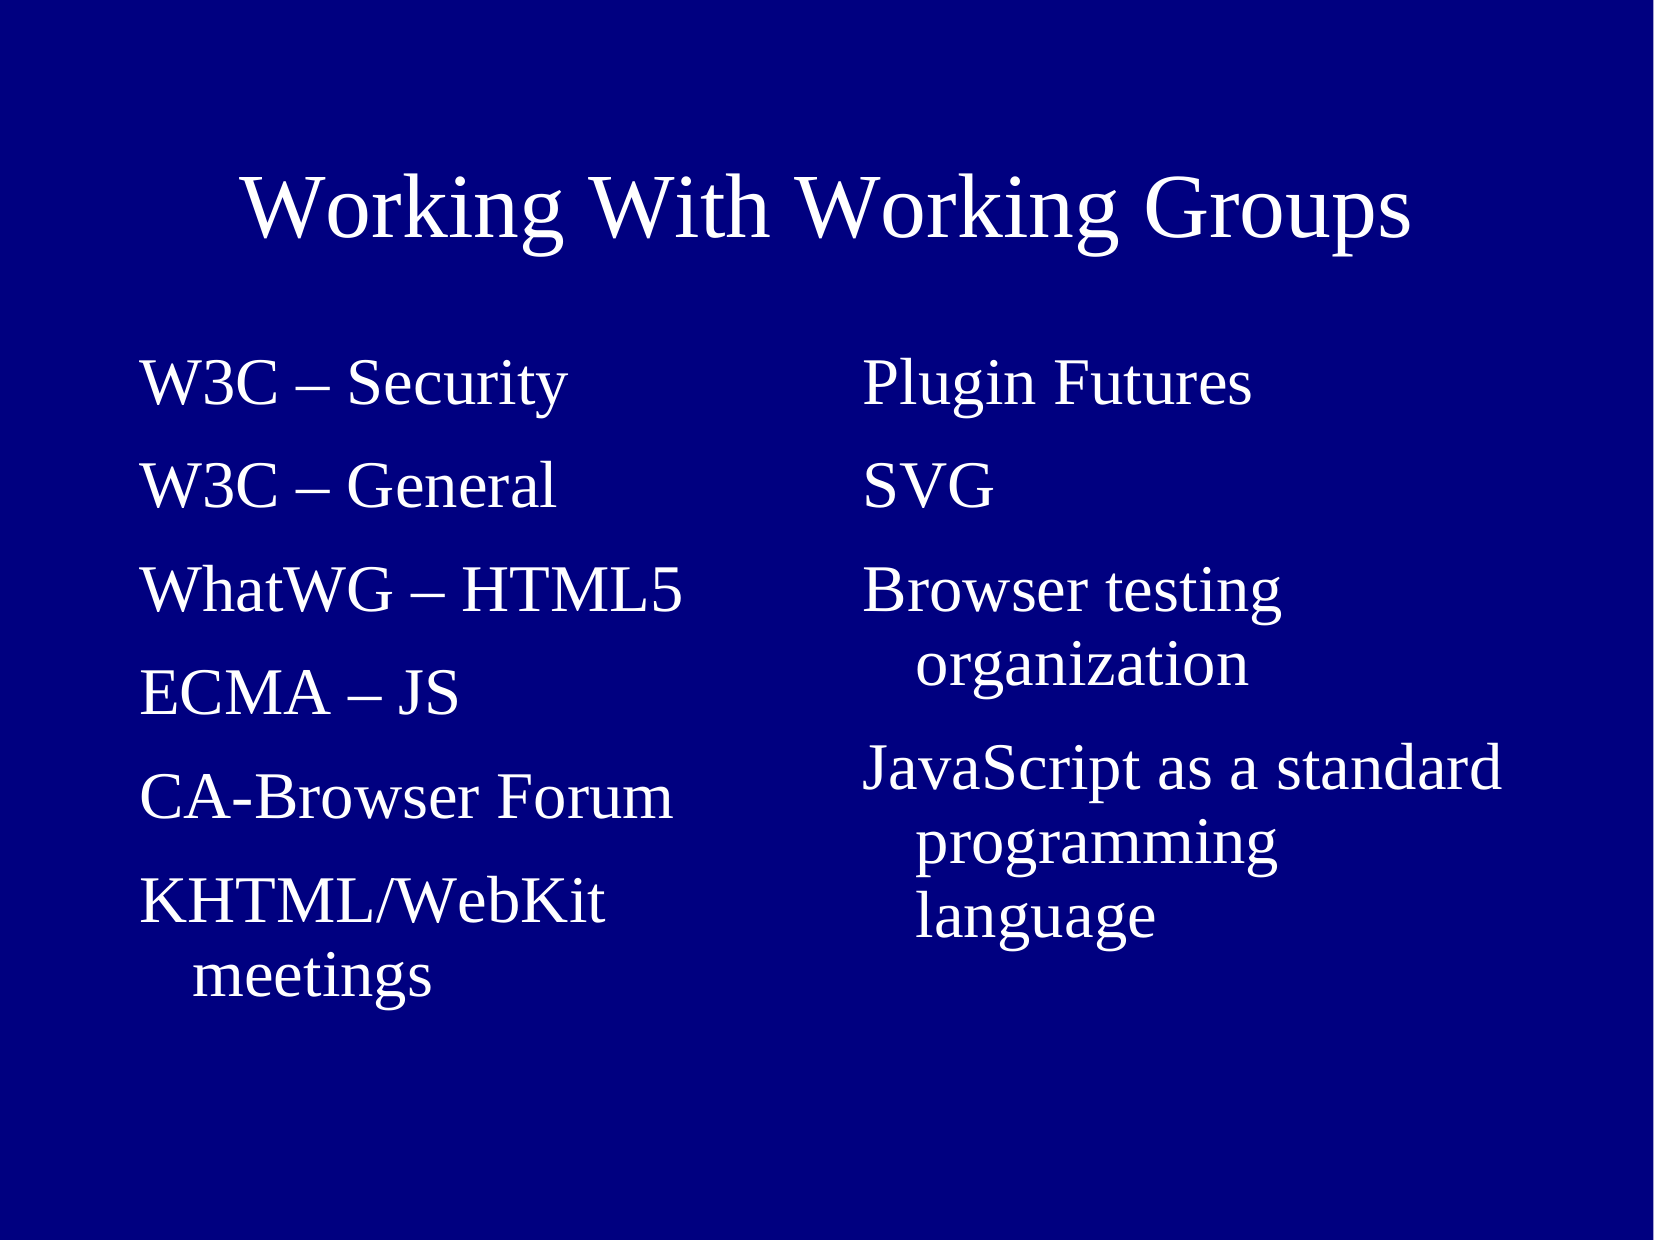

# Working With Working Groups
W3C – Security
W3C – General
WhatWG – HTML5
ECMA – JS
CA-Browser Forum
KHTML/WebKit meetings
Plugin Futures
SVG
Browser testing organization
JavaScript as a standard programming language